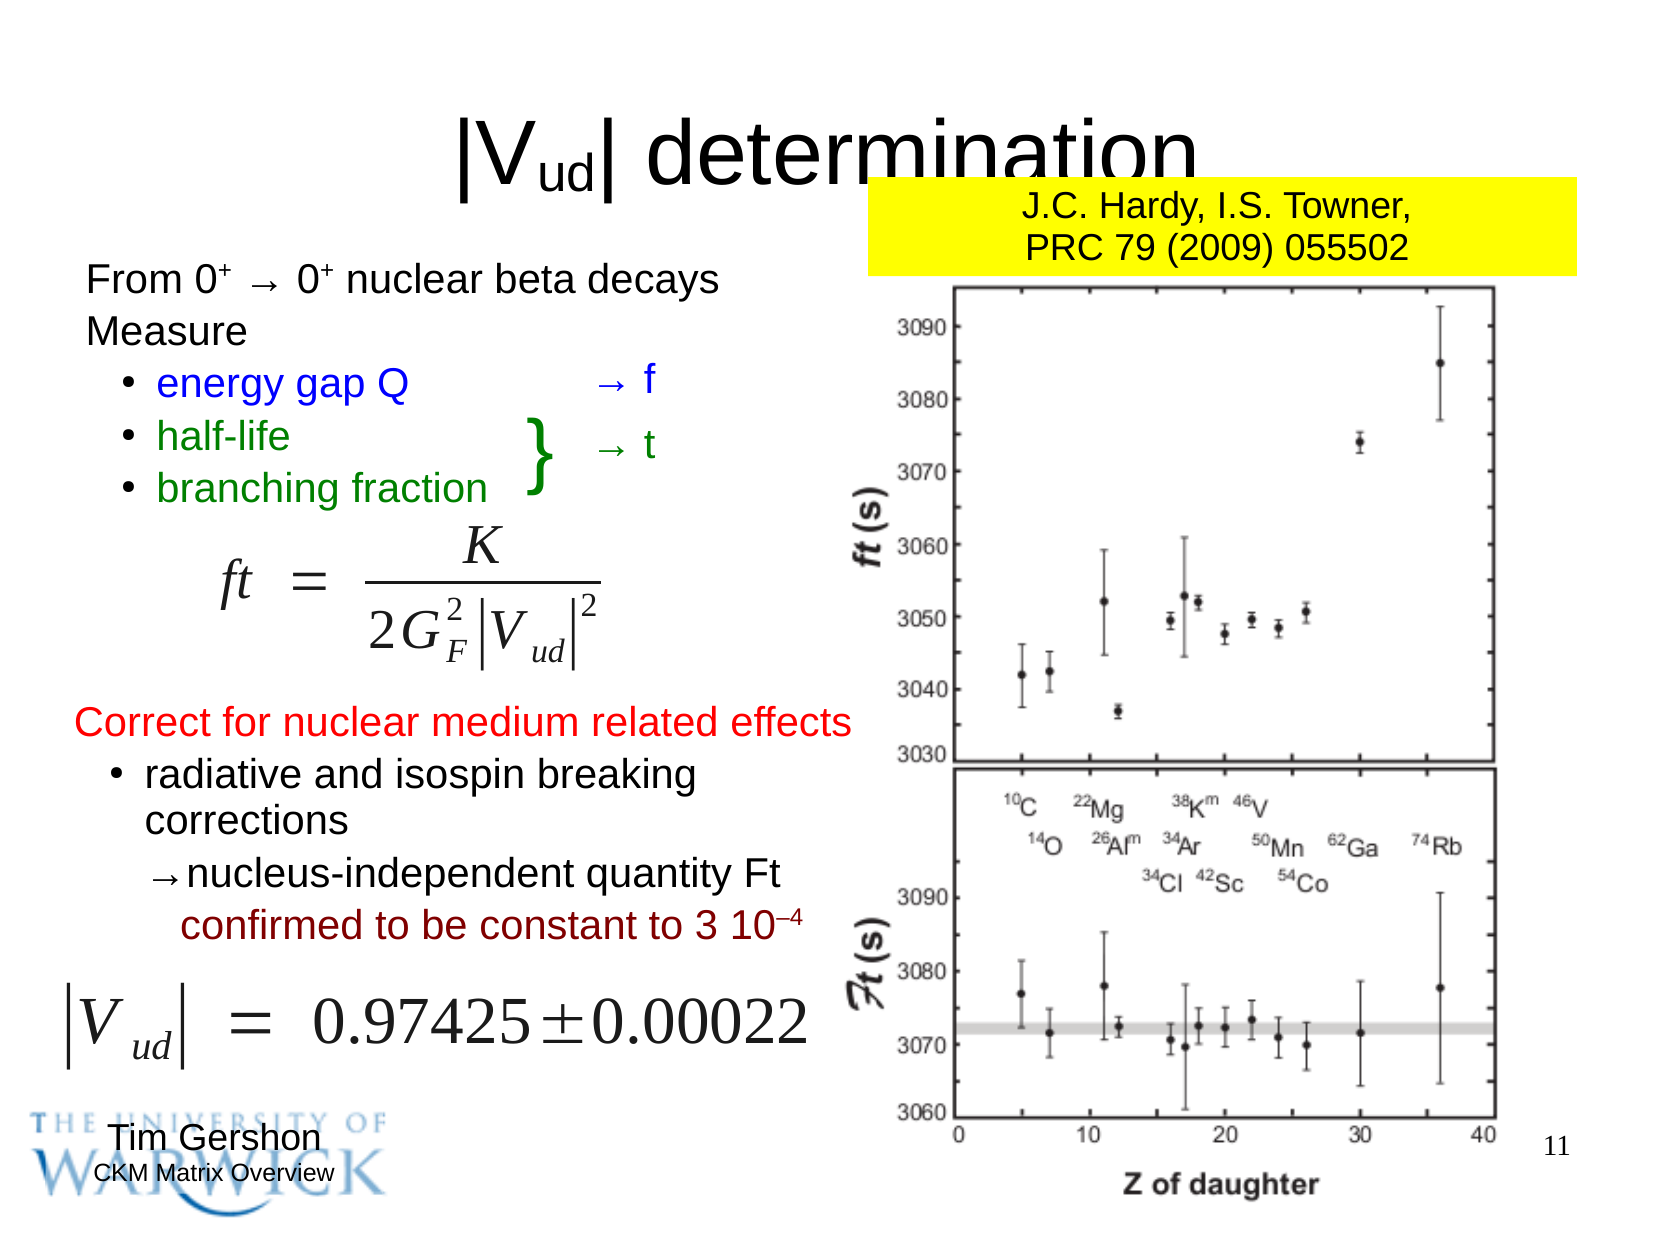

# |Vud| determination
J.C. Hardy, I.S. Towner,
PRC 79 (2009) 055502
From 0+ → 0+ nuclear beta decays
Measure
energy gap Q
half-life
branching fraction
→ f
}
→ t
Correct for nuclear medium related effects
radiative and isospin breaking corrections
→nucleus-independent quantity Ft
confirmed to be constant to 3 10–4
Tim Gershon
CKM Matrix Overview
11